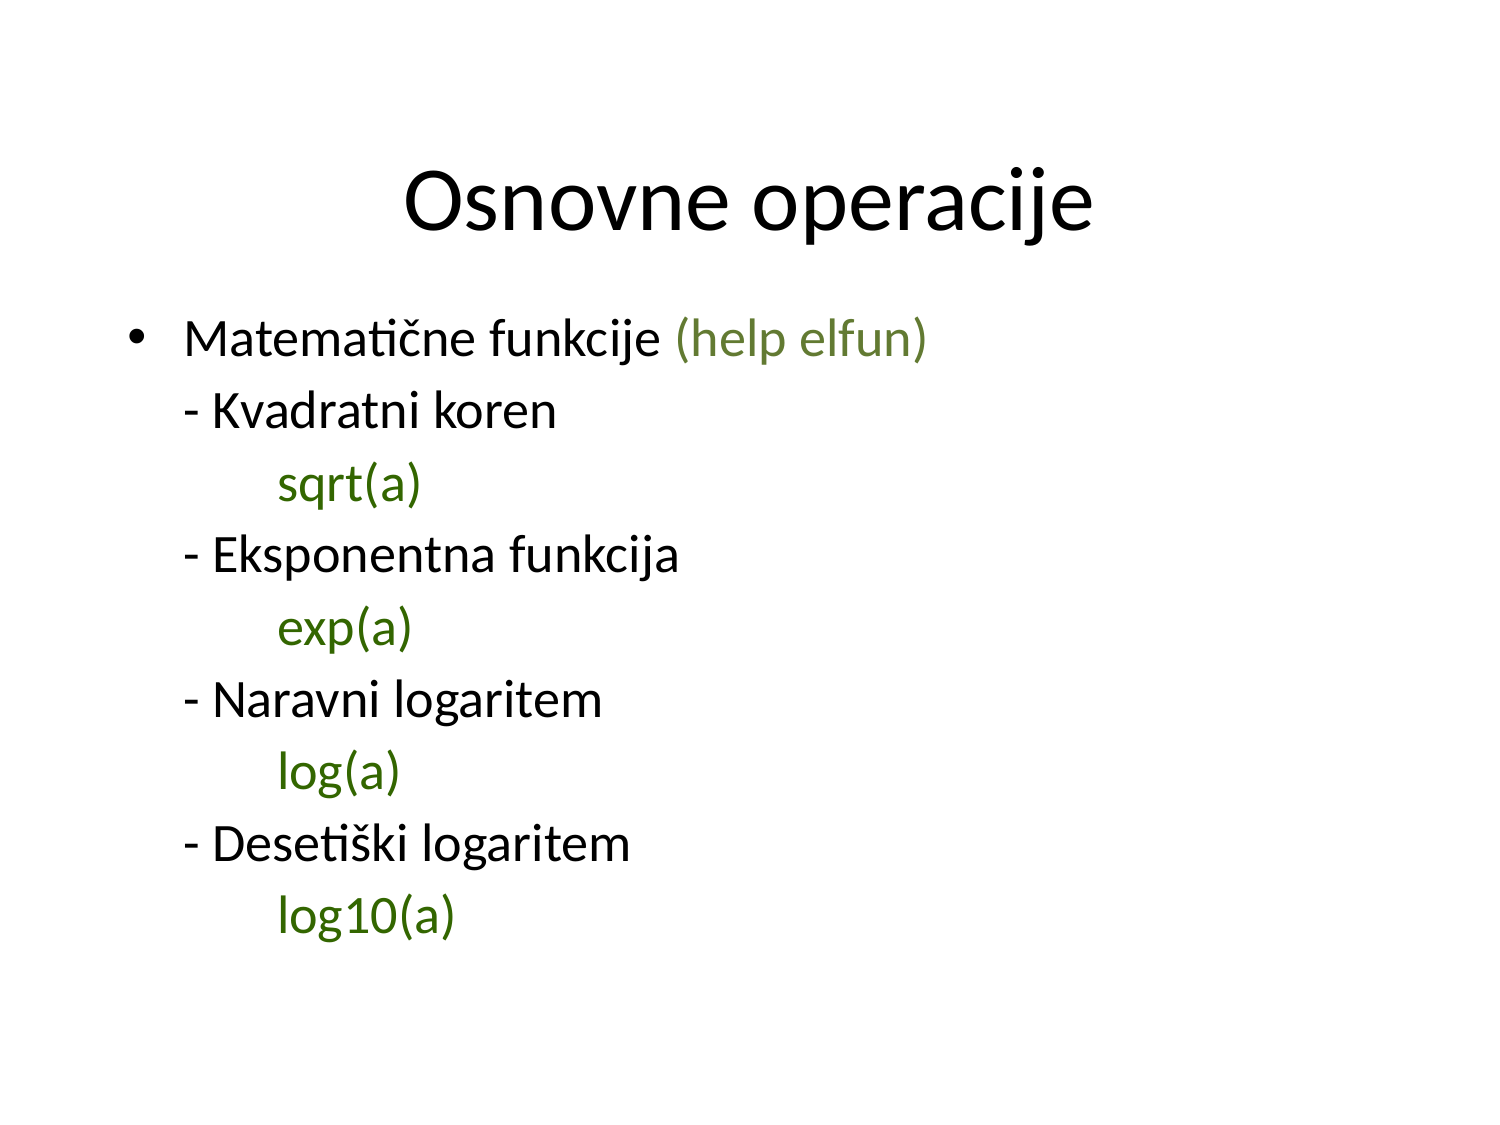

# Osnovne operacije
Matematične funkcije (help elfun)
	- Kvadratni koren
		sqrt(a)
	- Eksponentna funkcija
		exp(a)
	- Naravni logaritem
		log(a)
	- Desetiški logaritem
		log10(a)